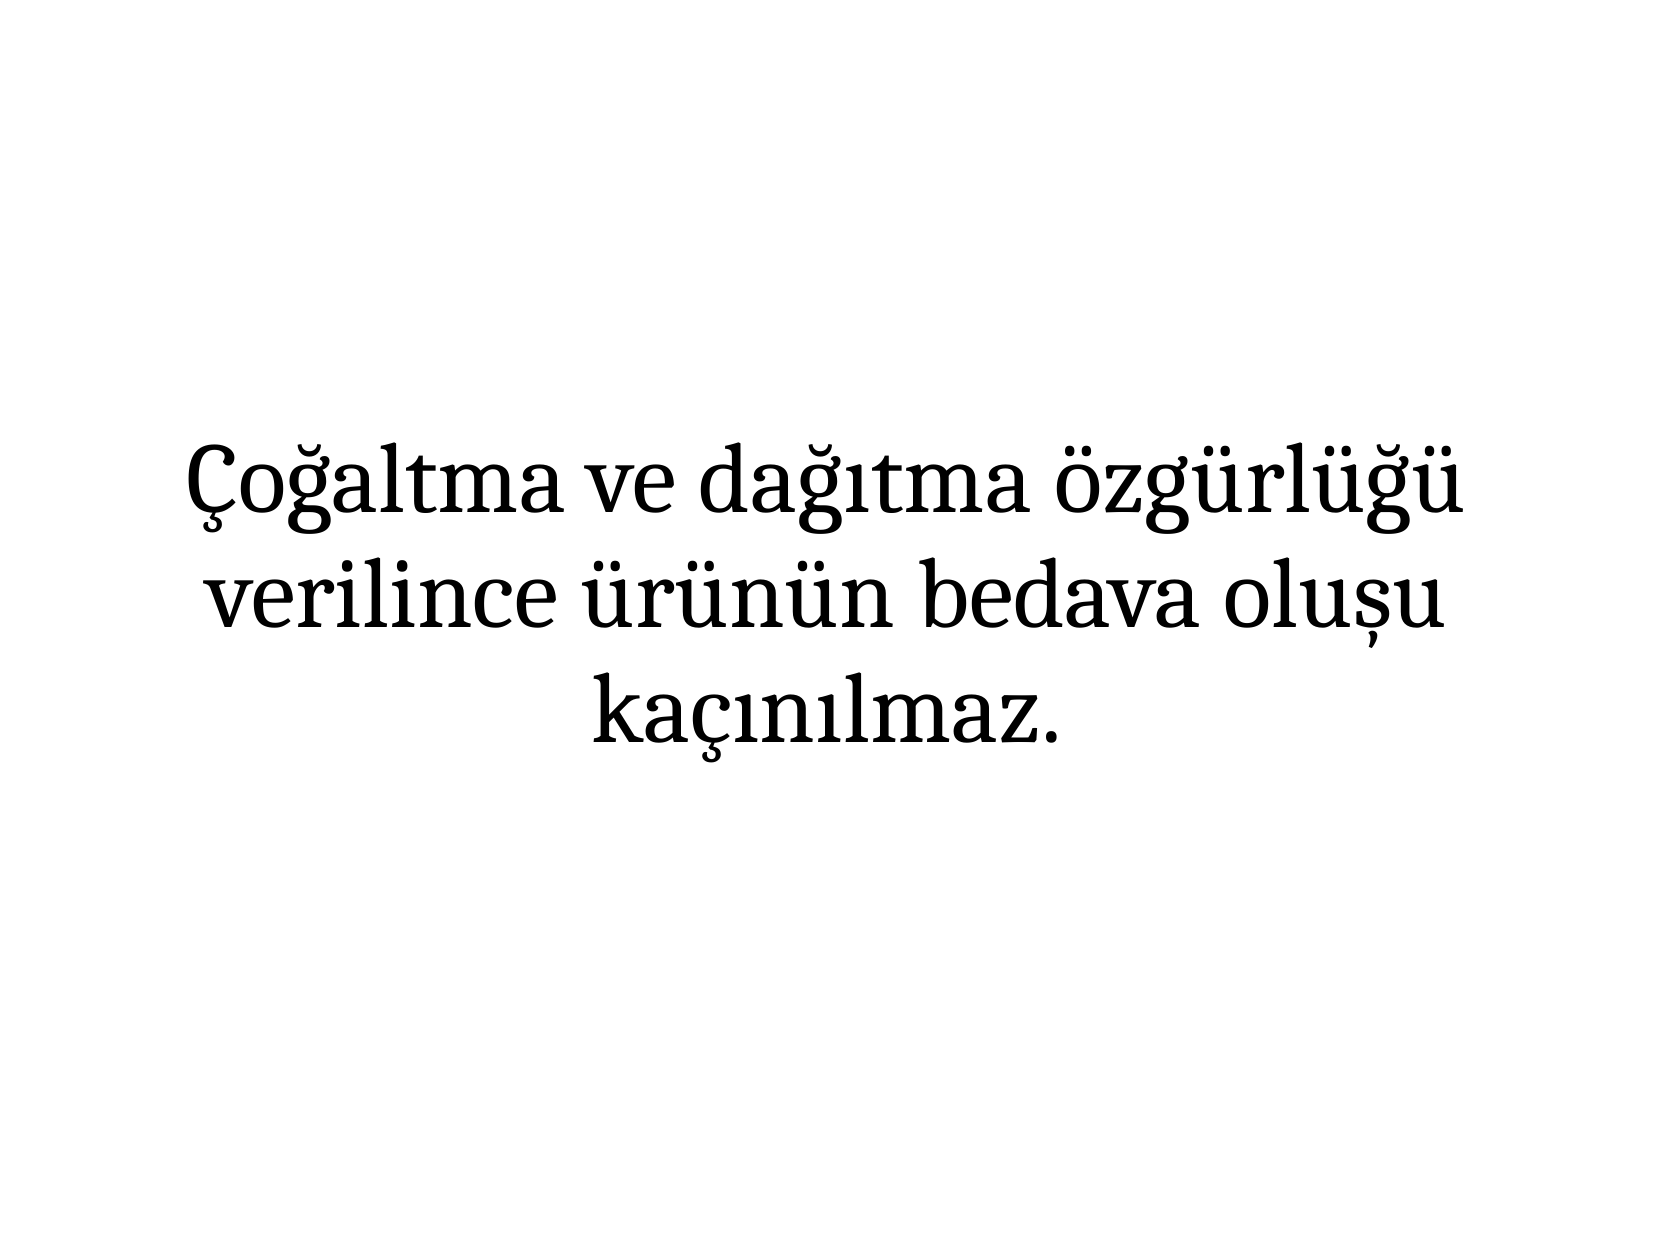

# Çoğaltma ve dağıtma özgürlüğü verilince ürünün bedava oluşu kaçınılmaz.